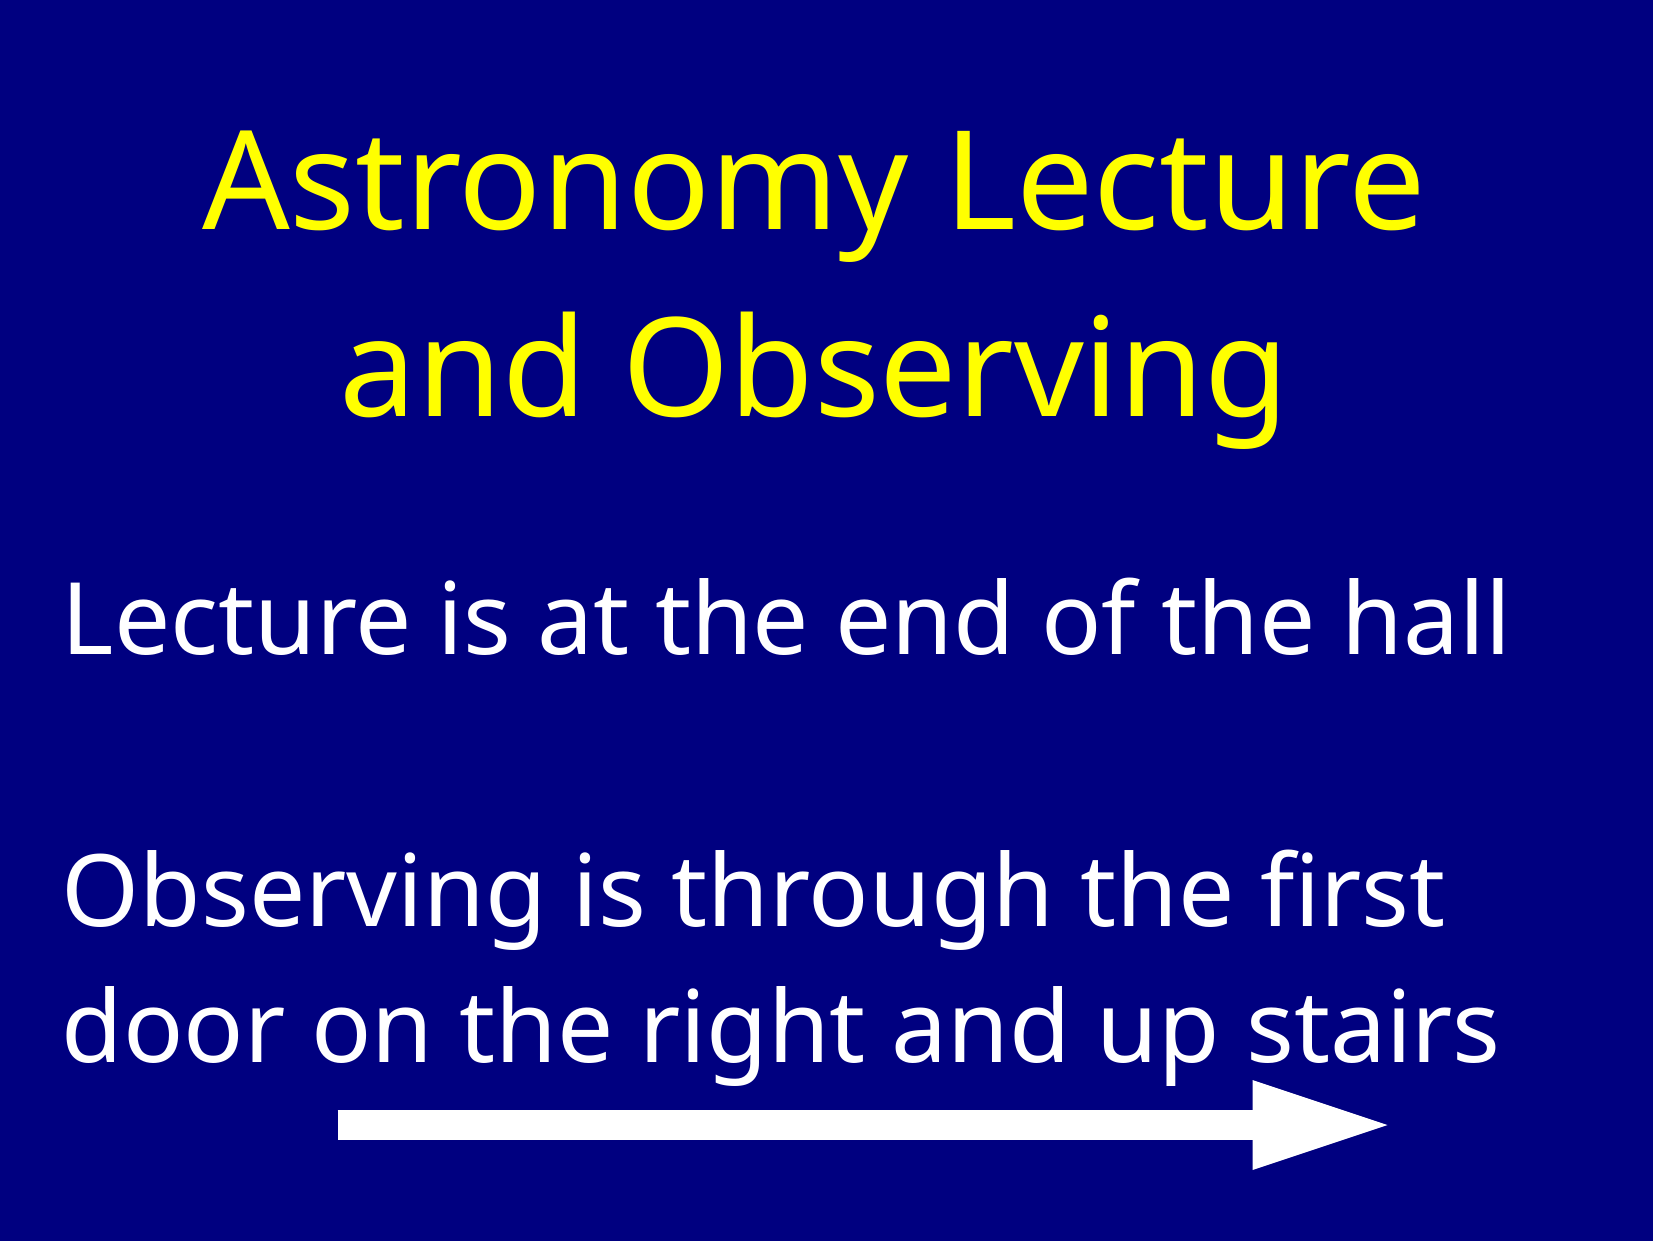

Astronomy Lecture and Observing
Lecture is at the end of the hall
Observing is through the first
door on the right and up stairs